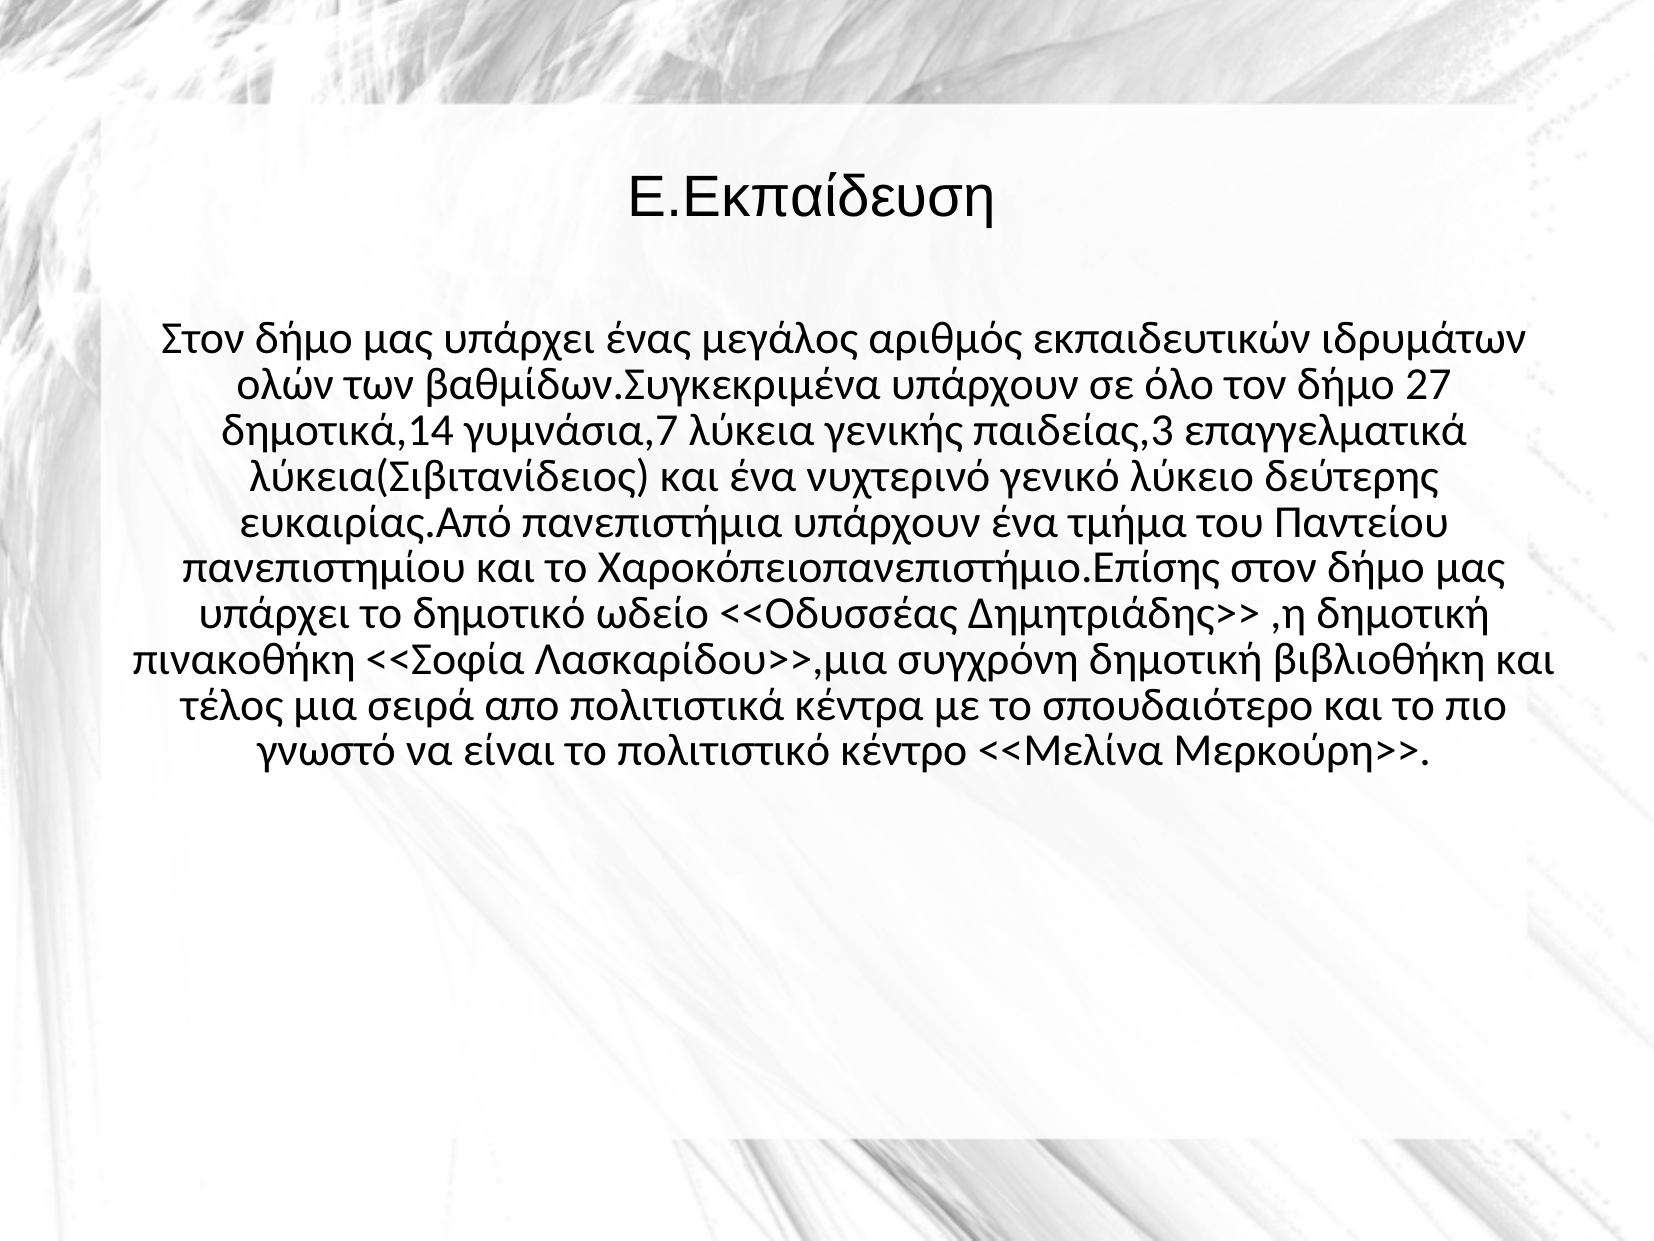

# Ε.Εκπαίδευση
Στον δήμο μας υπάρχει ένας μεγάλος αριθμός εκπαιδευτικών ιδρυμάτων ολών των βαθμίδων.Συγκεκριμένα υπάρχουν σε όλο τον δήμο 27 δημοτικά,14 γυμνάσια,7 λύκεια γενικής παιδείας,3 επαγγελματικά λύκεια(Σιβιτανίδειος) και ένα νυχτερινό γενικό λύκειο δεύτερης ευκαιρίας.Από πανεπιστήμια υπάρχουν ένα τμήμα του Παντείου πανεπιστημίου και το Χαροκόπειοπανεπιστήμιο.Επίσης στον δήμο μας υπάρχει το δημοτικό ωδείο <<Οδυσσέας Δημητριάδης>> ,η δημοτική πινακοθήκη <<Σοφία Λασκαρίδου>>,μια συγχρόνη δημοτική βιβλιοθήκη και τέλος μια σειρά απο πολιτιστικά κέντρα με το σπουδαιότερο και το πιο γνωστό να είναι το πολιτιστικό κέντρο <<Μελίνα Μερκούρη>>.